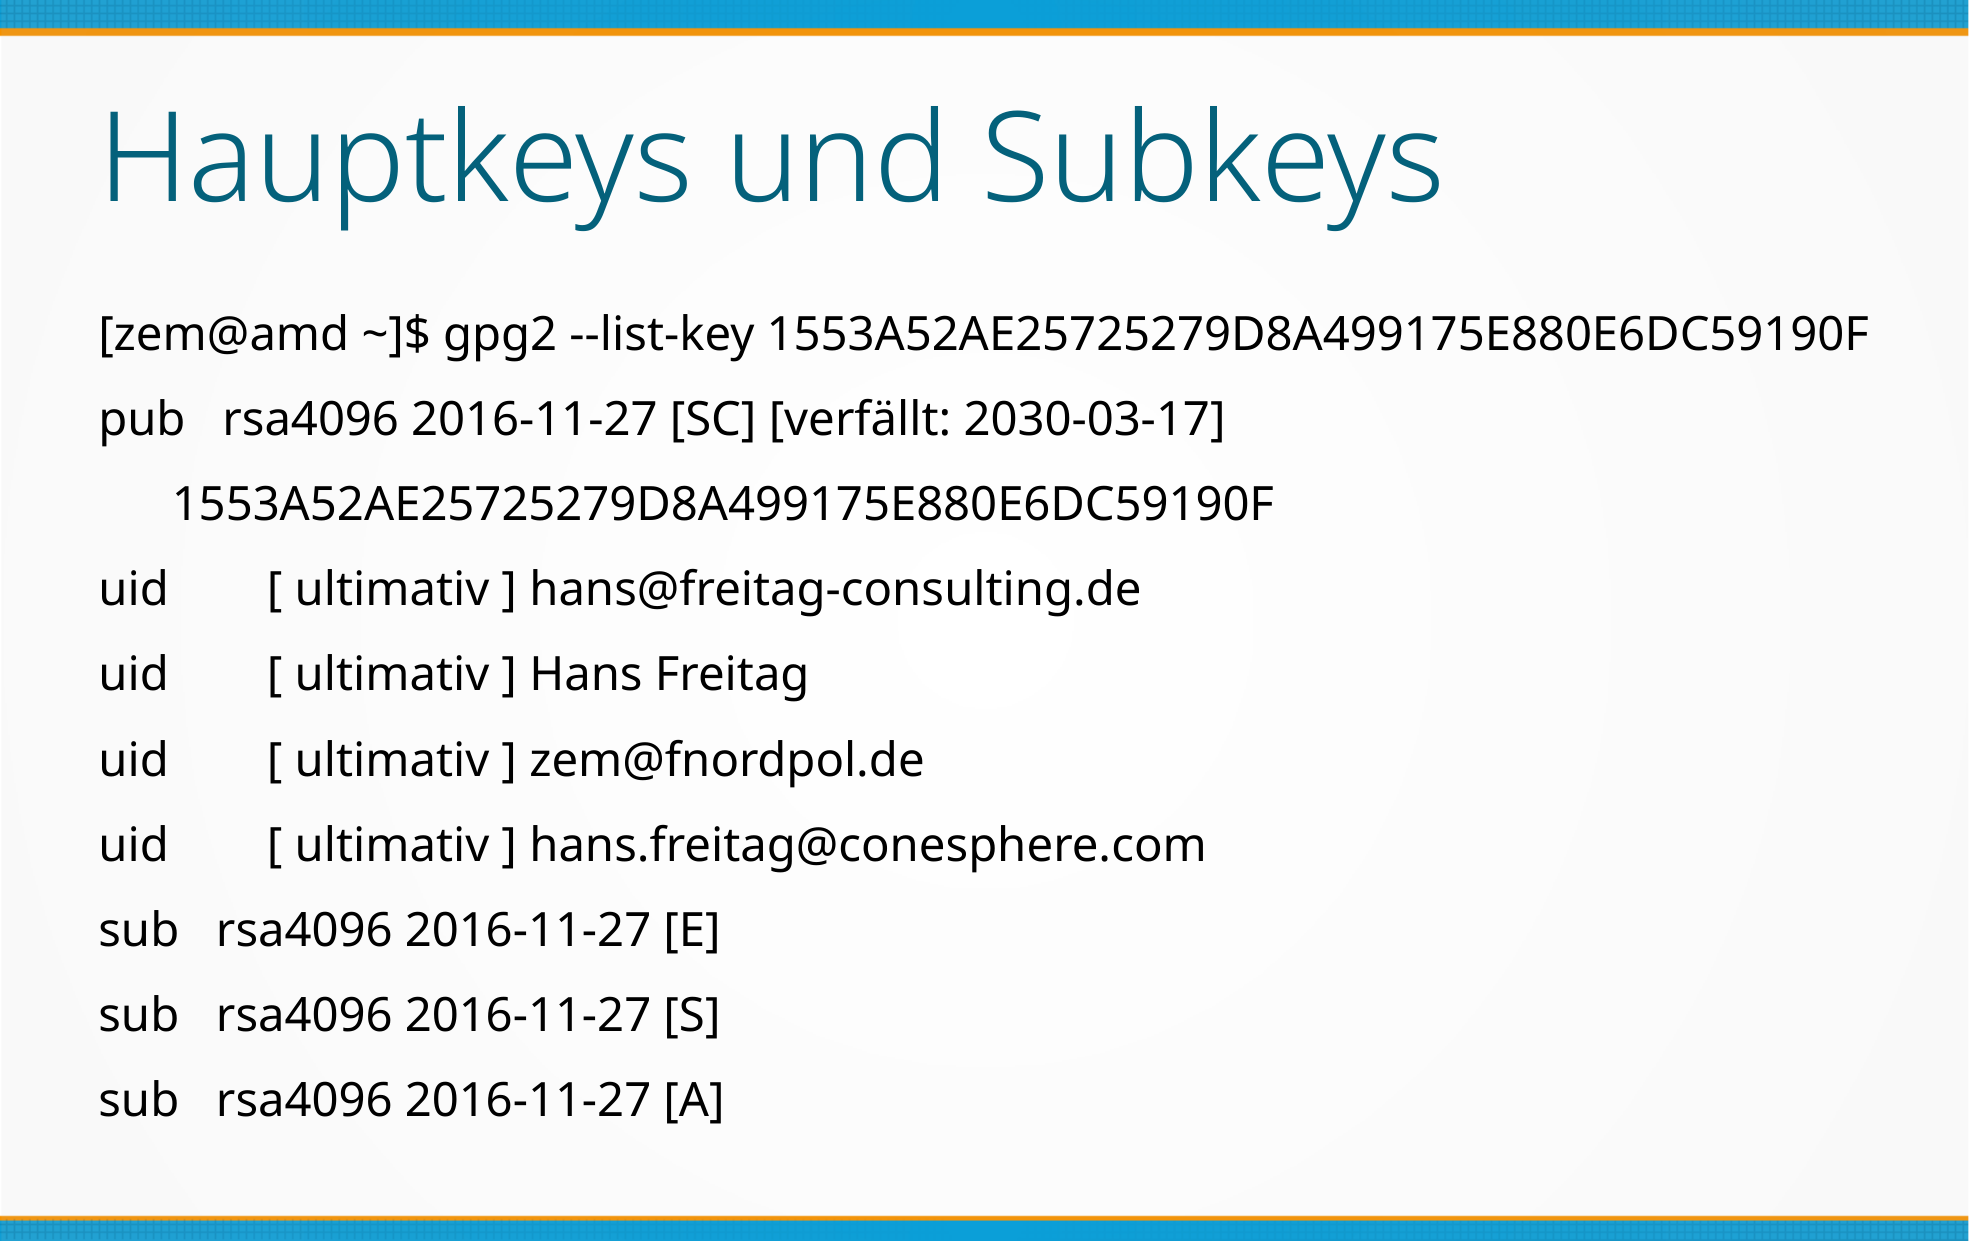

# Hauptkeys und Subkeys
[zem@amd ~]$ gpg2 --list-key 1553A52AE25725279D8A499175E880E6DC59190F
pub rsa4096 2016-11-27 [SC] [verfällt: 2030-03-17]
 1553A52AE25725279D8A499175E880E6DC59190F
uid [ ultimativ ] hans@freitag-consulting.de
uid [ ultimativ ] Hans Freitag
uid [ ultimativ ] zem@fnordpol.de
uid [ ultimativ ] hans.freitag@conesphere.com
sub rsa4096 2016-11-27 [E]
sub rsa4096 2016-11-27 [S]
sub rsa4096 2016-11-27 [A]